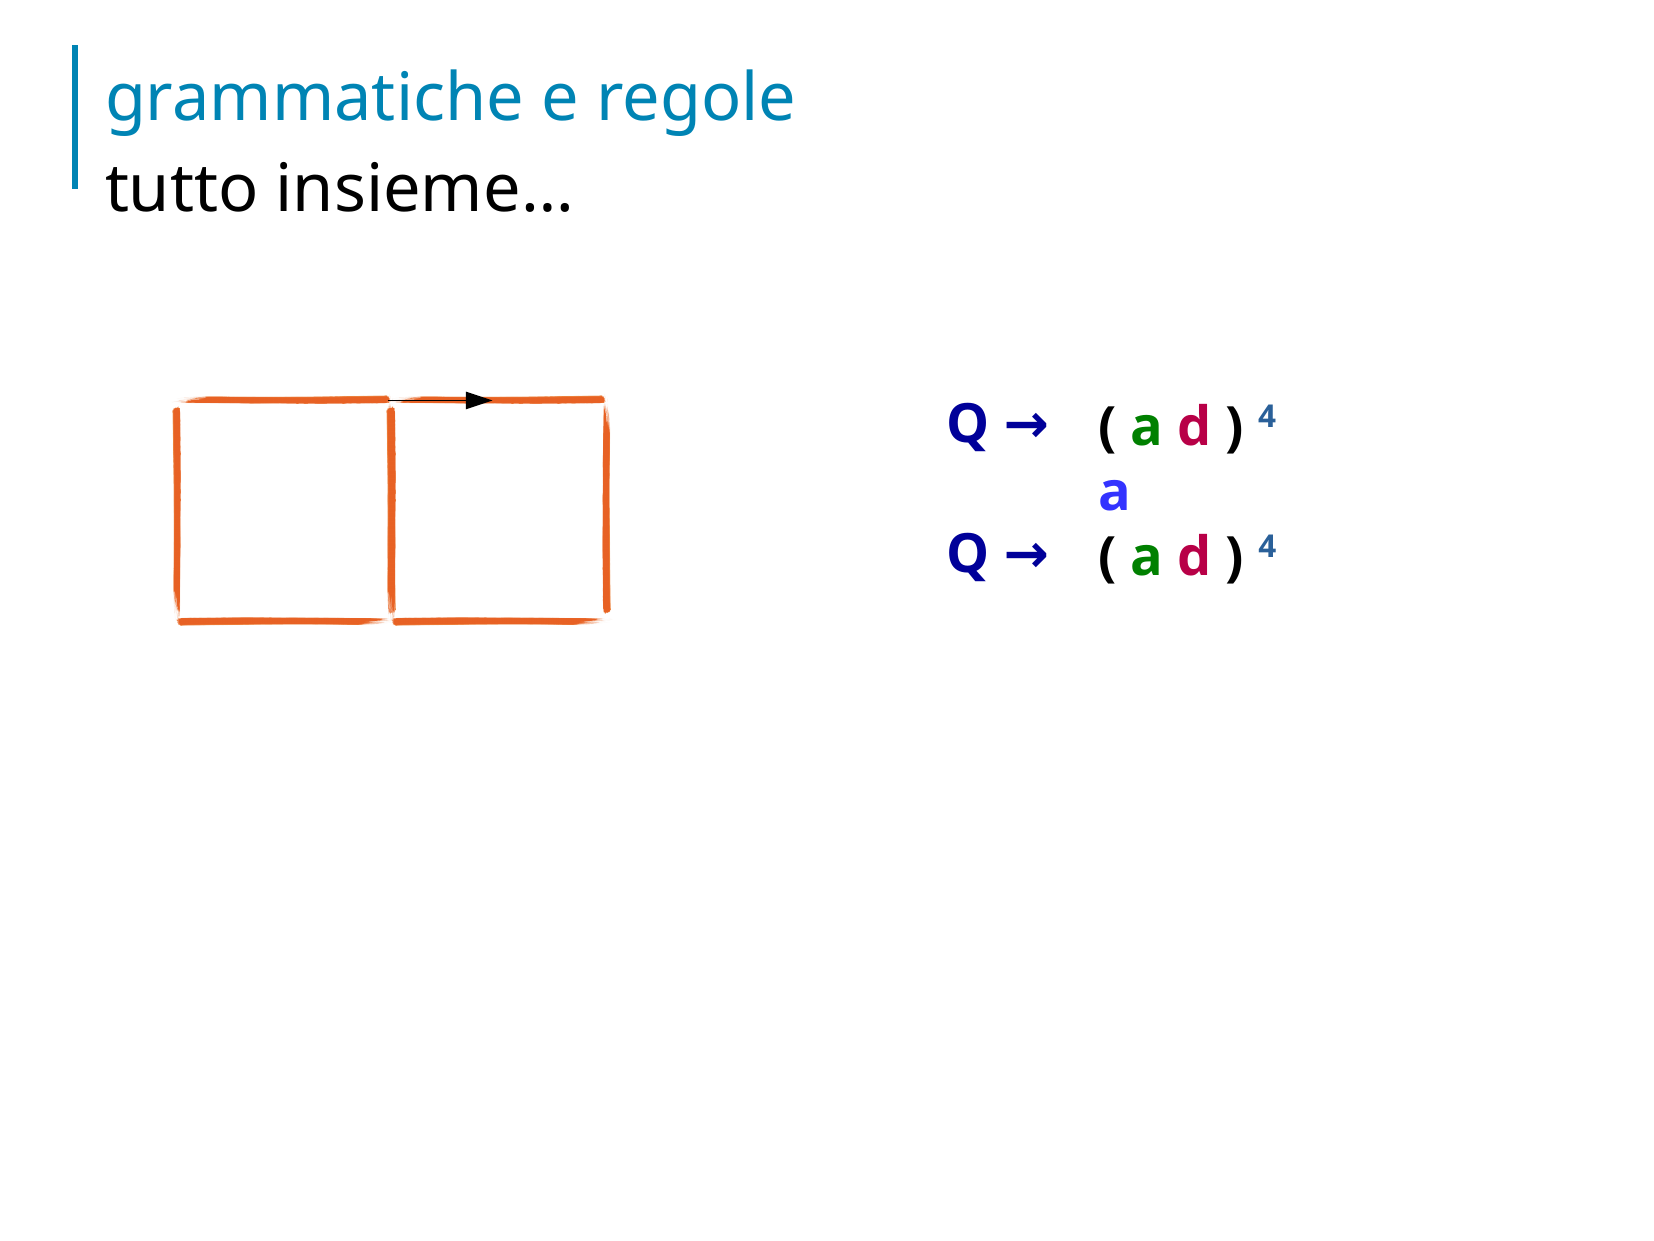

# grammatiche e regole tutto insieme…
Q →
( a d ) 4
a
Q →
( a d ) 4